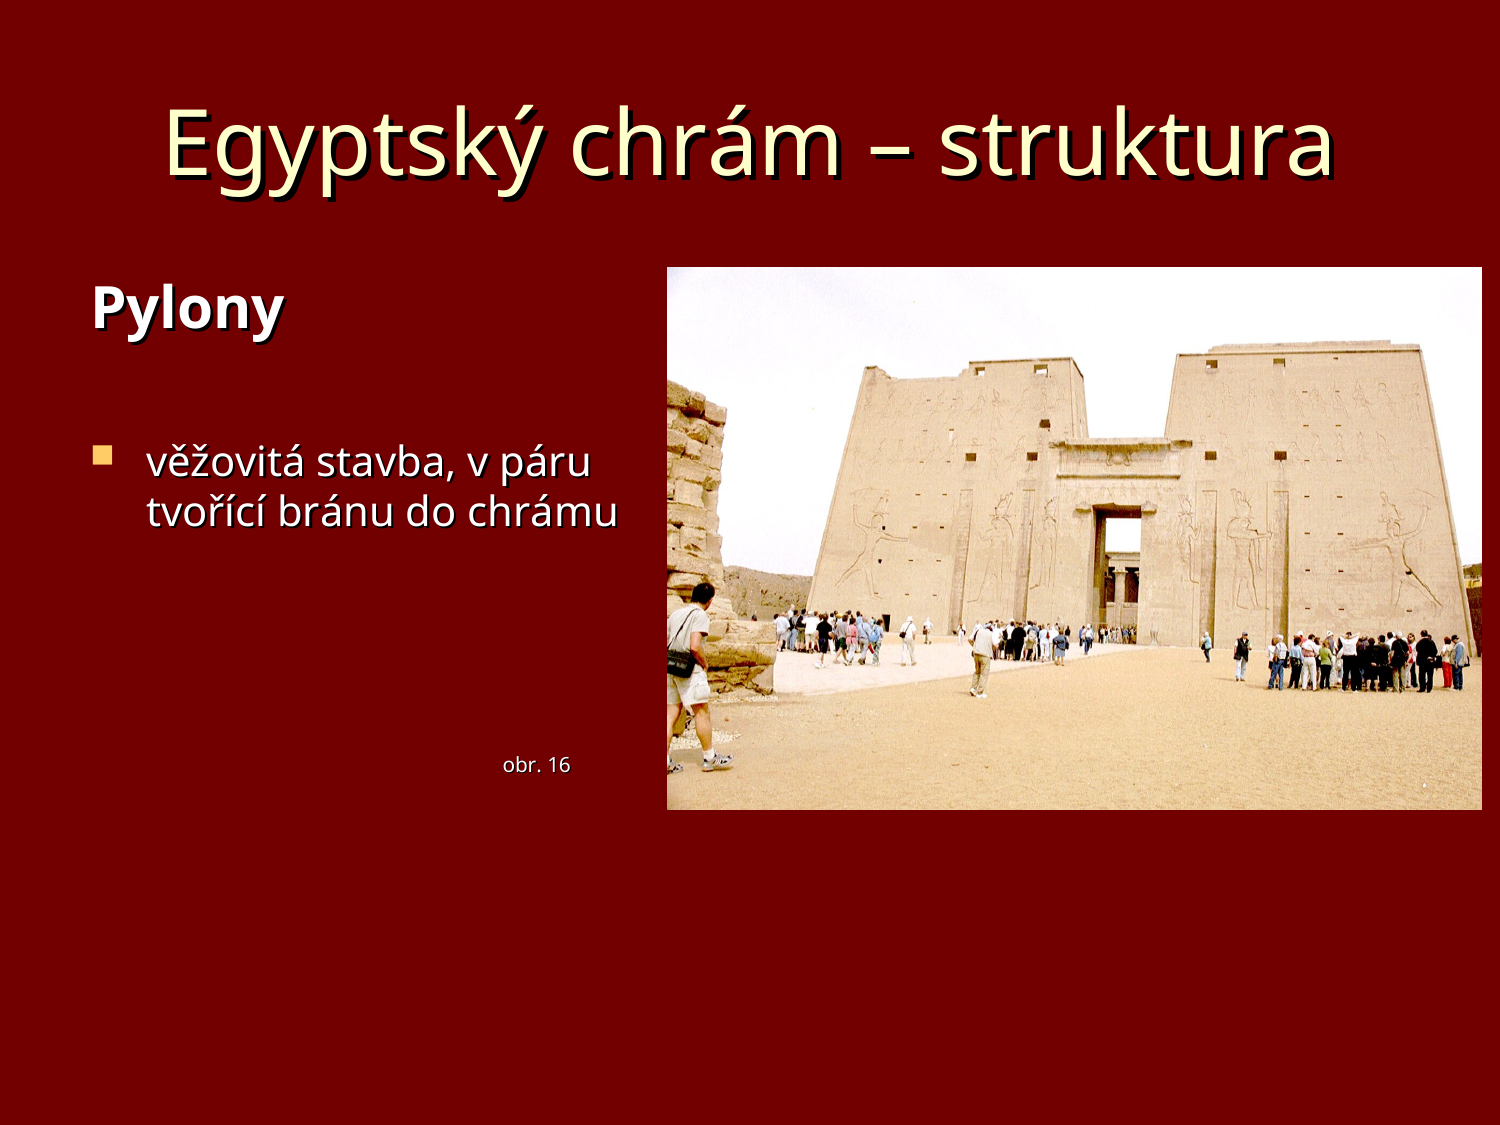

# Egyptský chrám – struktura
Pylony
věžovitá stavba, v páru tvořící bránu do chrámu
 obr. 16